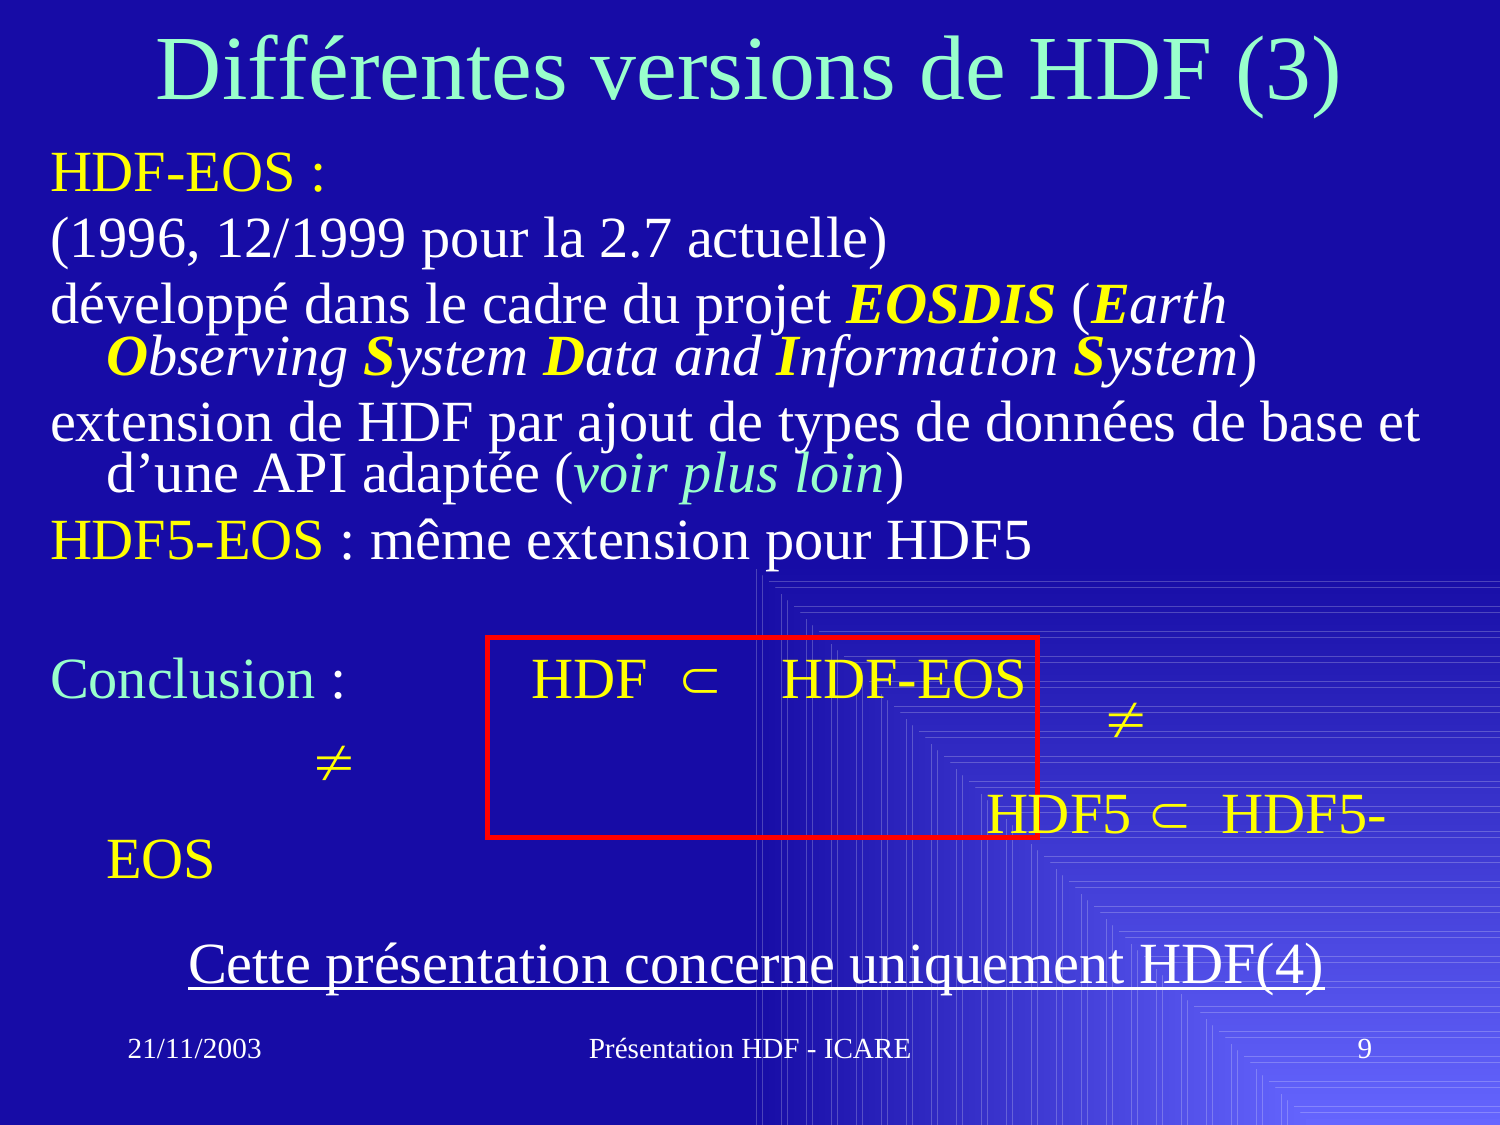

# Différentes versions de HDF (3)
HDF-EOS :
(1996, 12/1999 pour la 2.7 actuelle)
développé dans le cadre du projet EOSDIS (Earth Observing System Data and Information System)
extension de HDF par ajout de types de données de base et d’une API adaptée (voir plus loin)
HDF5-EOS : même extension pour HDF5
Conclusion : HDF HDF-EOS

HDF5 HDF5-EOS
Cette présentation concerne uniquement HDF(4)
21/11/2003
Présentation HDF - ICARE
9